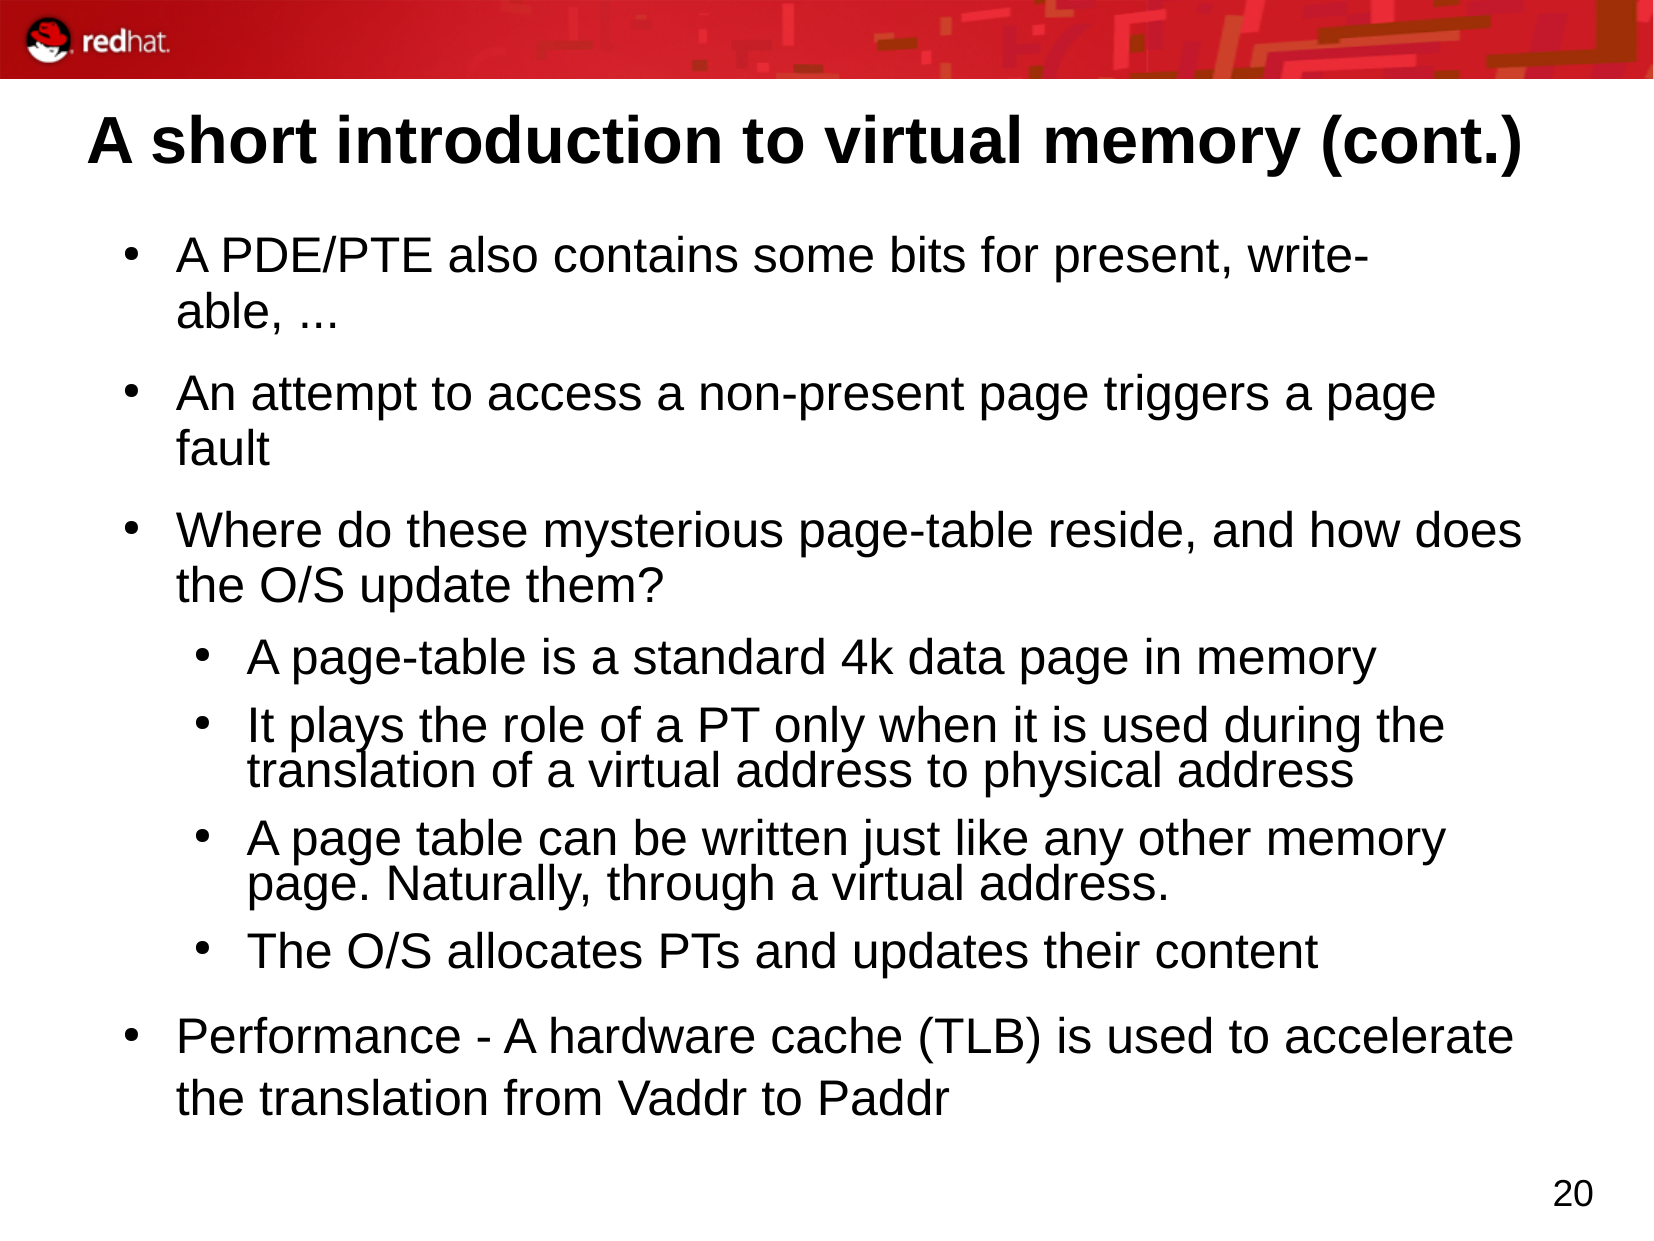

# A short introduction to virtual memory (cont.)
A PDE/PTE also contains some bits for present, write-able, ...
An attempt to access a non-present page triggers a page fault
Where do these mysterious page-table reside, and how does the O/S update them?
A page-table is a standard 4k data page in memory
It plays the role of a PT only when it is used during the translation of a virtual address to physical address
A page table can be written just like any other memory page. Naturally, through a virtual address.
The O/S allocates PTs and updates their content
Performance - A hardware cache (TLB) is used to accelerate the translation from Vaddr to Paddr